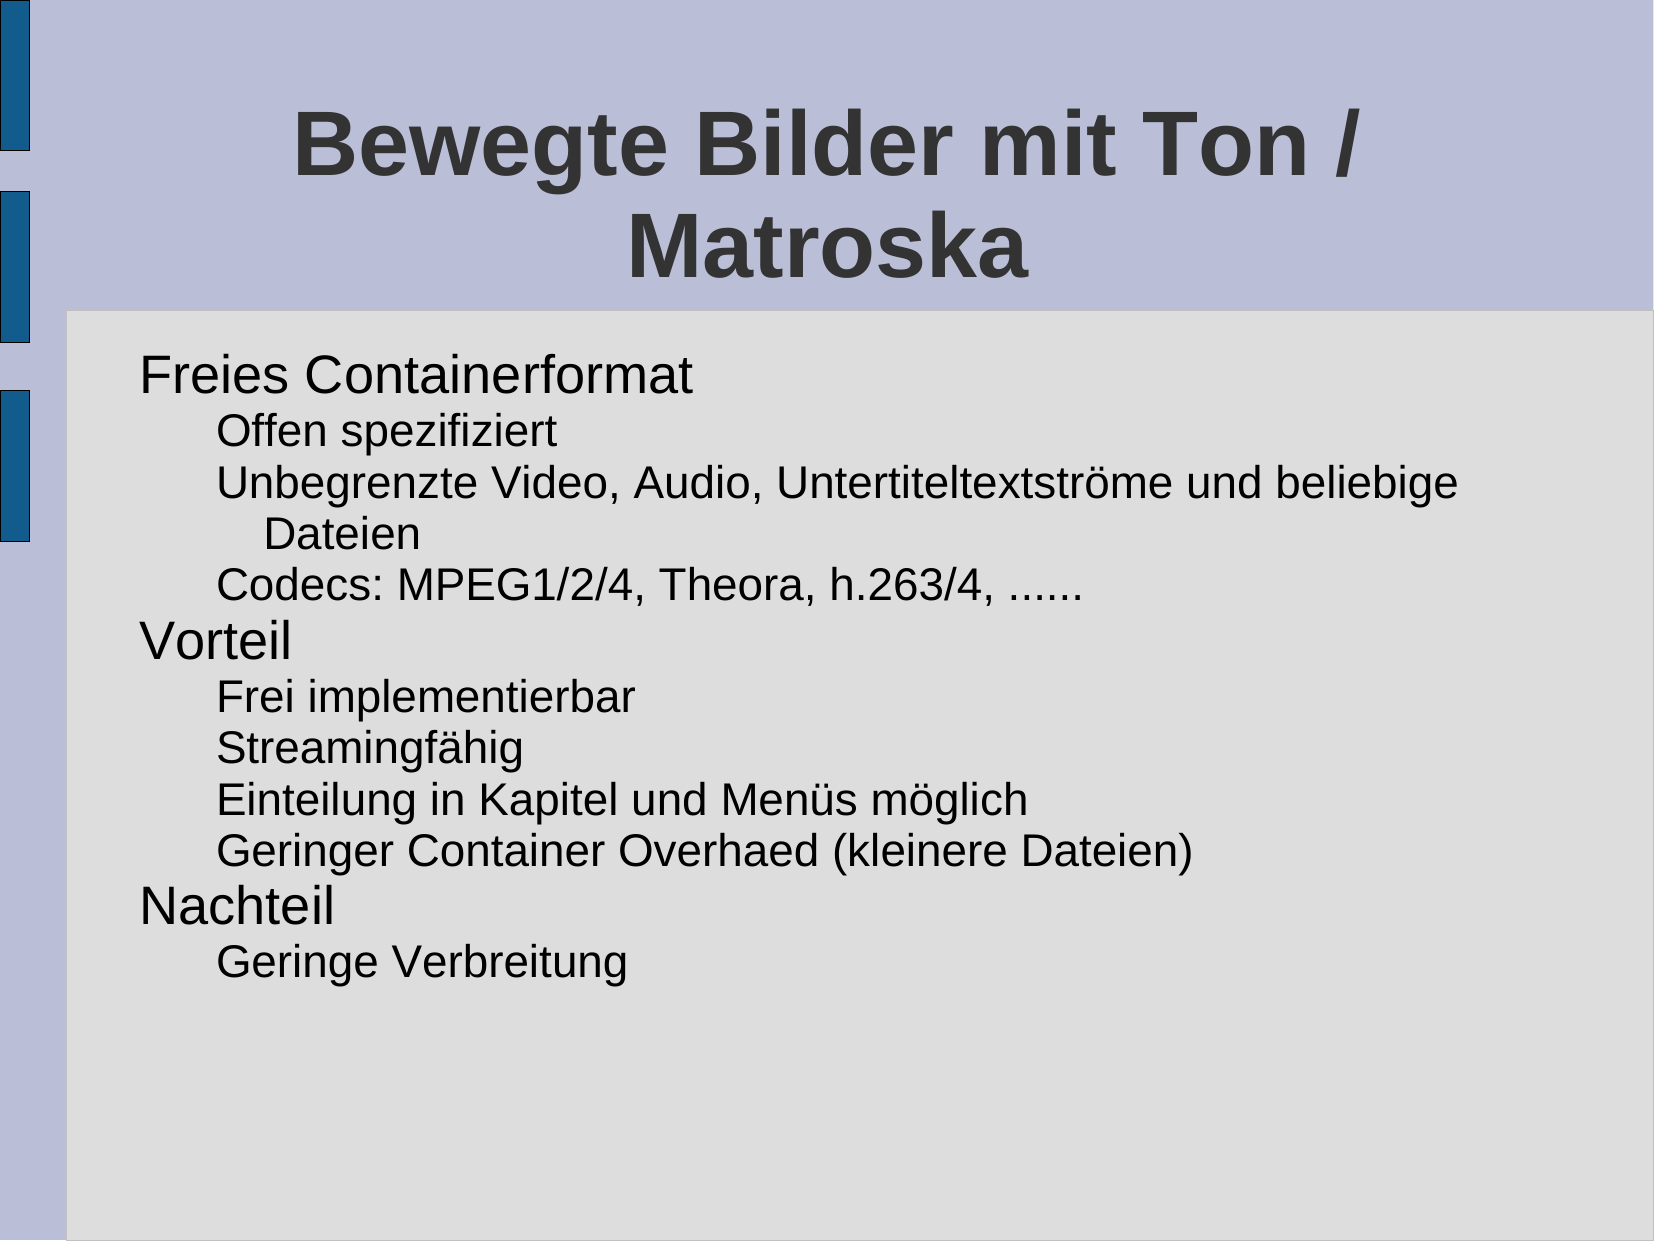

# Bewegte Bilder mit Ton / Matroska
Freies Containerformat
Offen spezifiziert
Unbegrenzte Video, Audio, Untertiteltextströme und beliebige Dateien
Codecs: MPEG1/2/4, Theora, h.263/4, ......
Vorteil
Frei implementierbar
Streamingfähig
Einteilung in Kapitel und Menüs möglich
Geringer Container Overhaed (kleinere Dateien)
Nachteil
Geringe Verbreitung